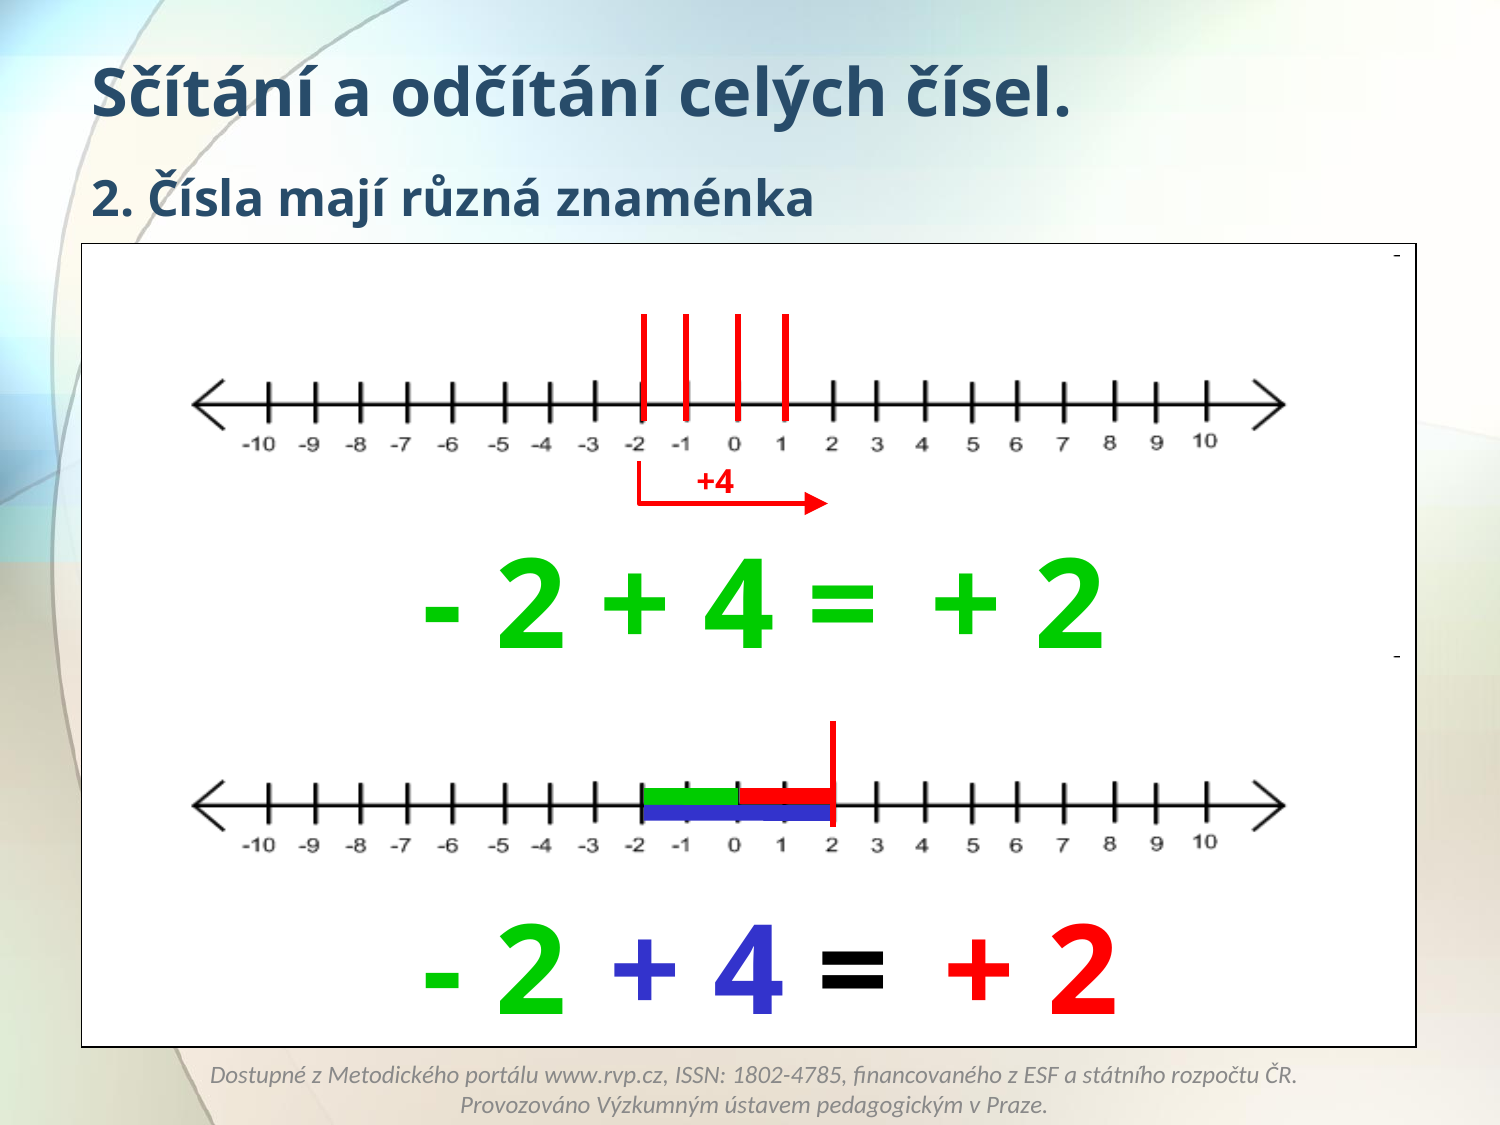

Sčítání a odčítání celých čísel.
2. Čísla mají různá znaménka
+4
- 2 + 4 =
+ 2
- 2
 + 4 =
+ 2